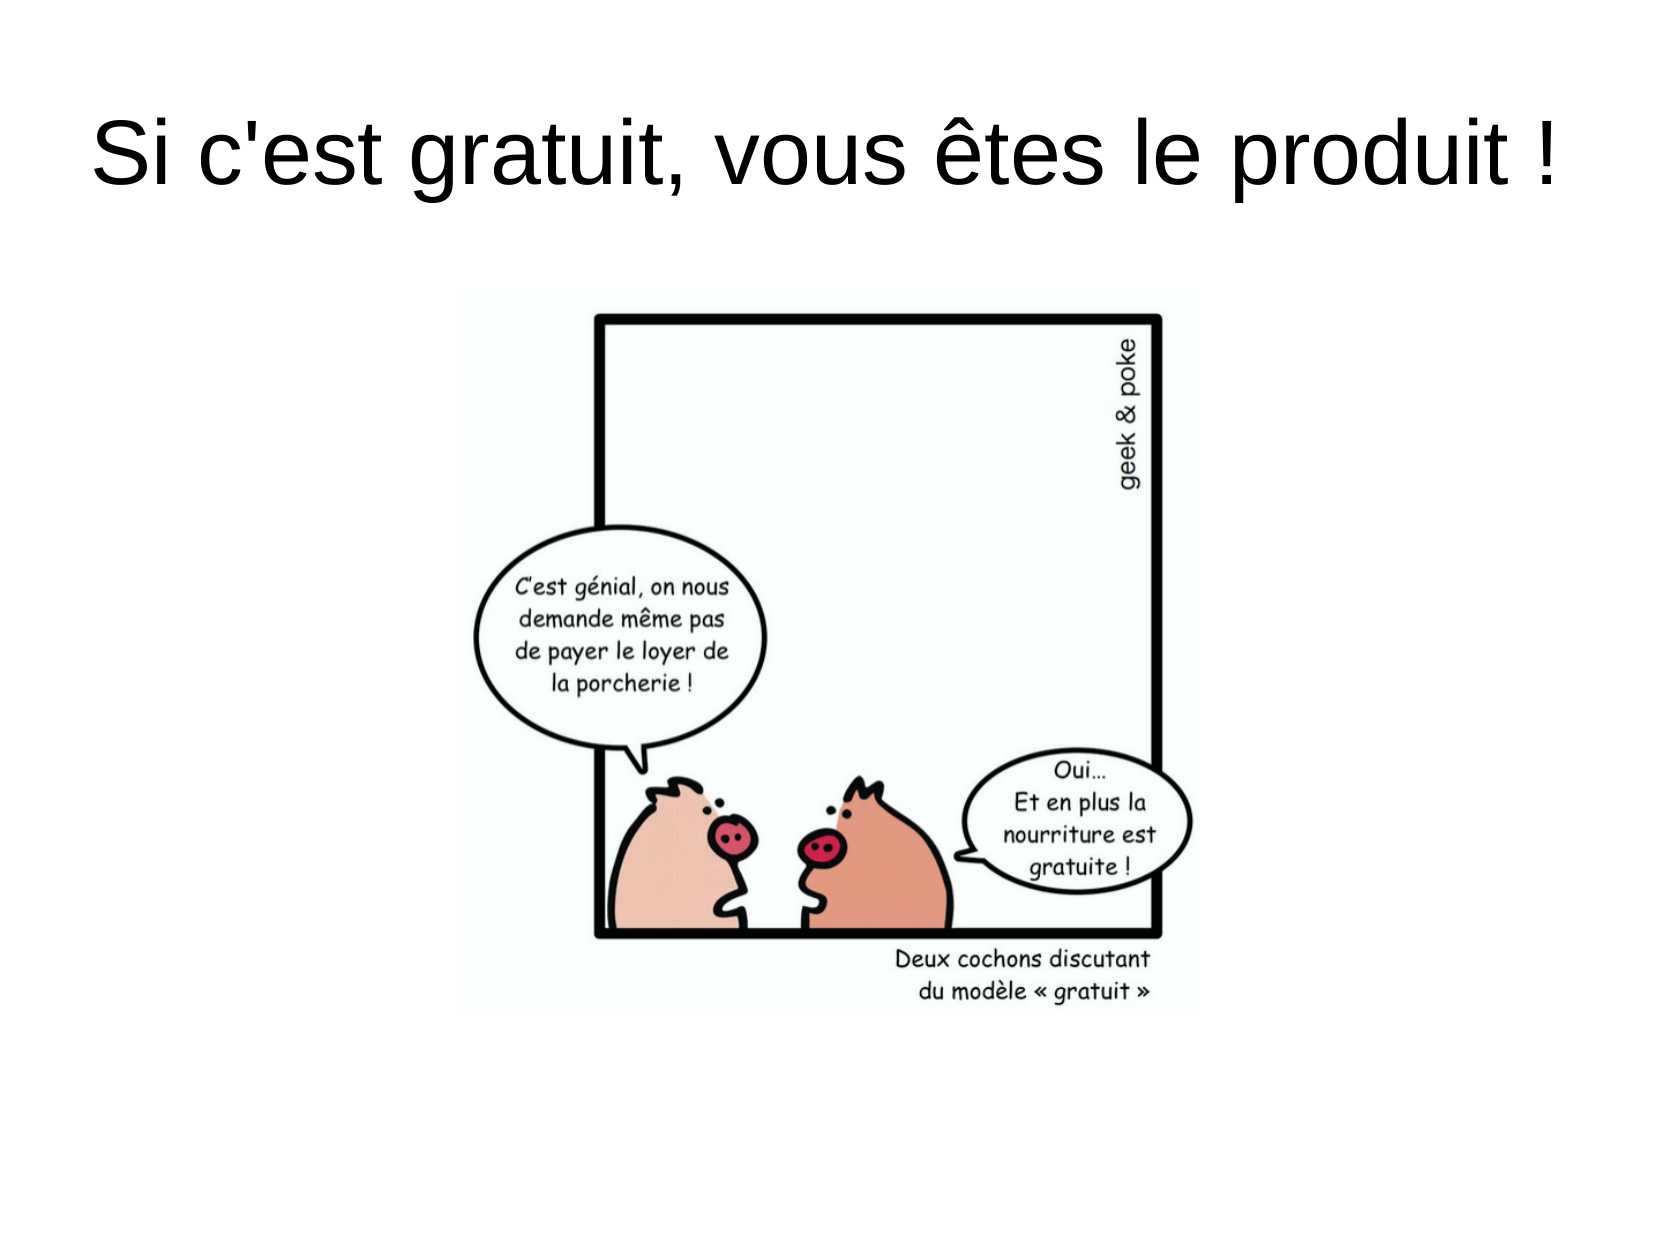

# Si c'est gratuit, vous êtes le produit !